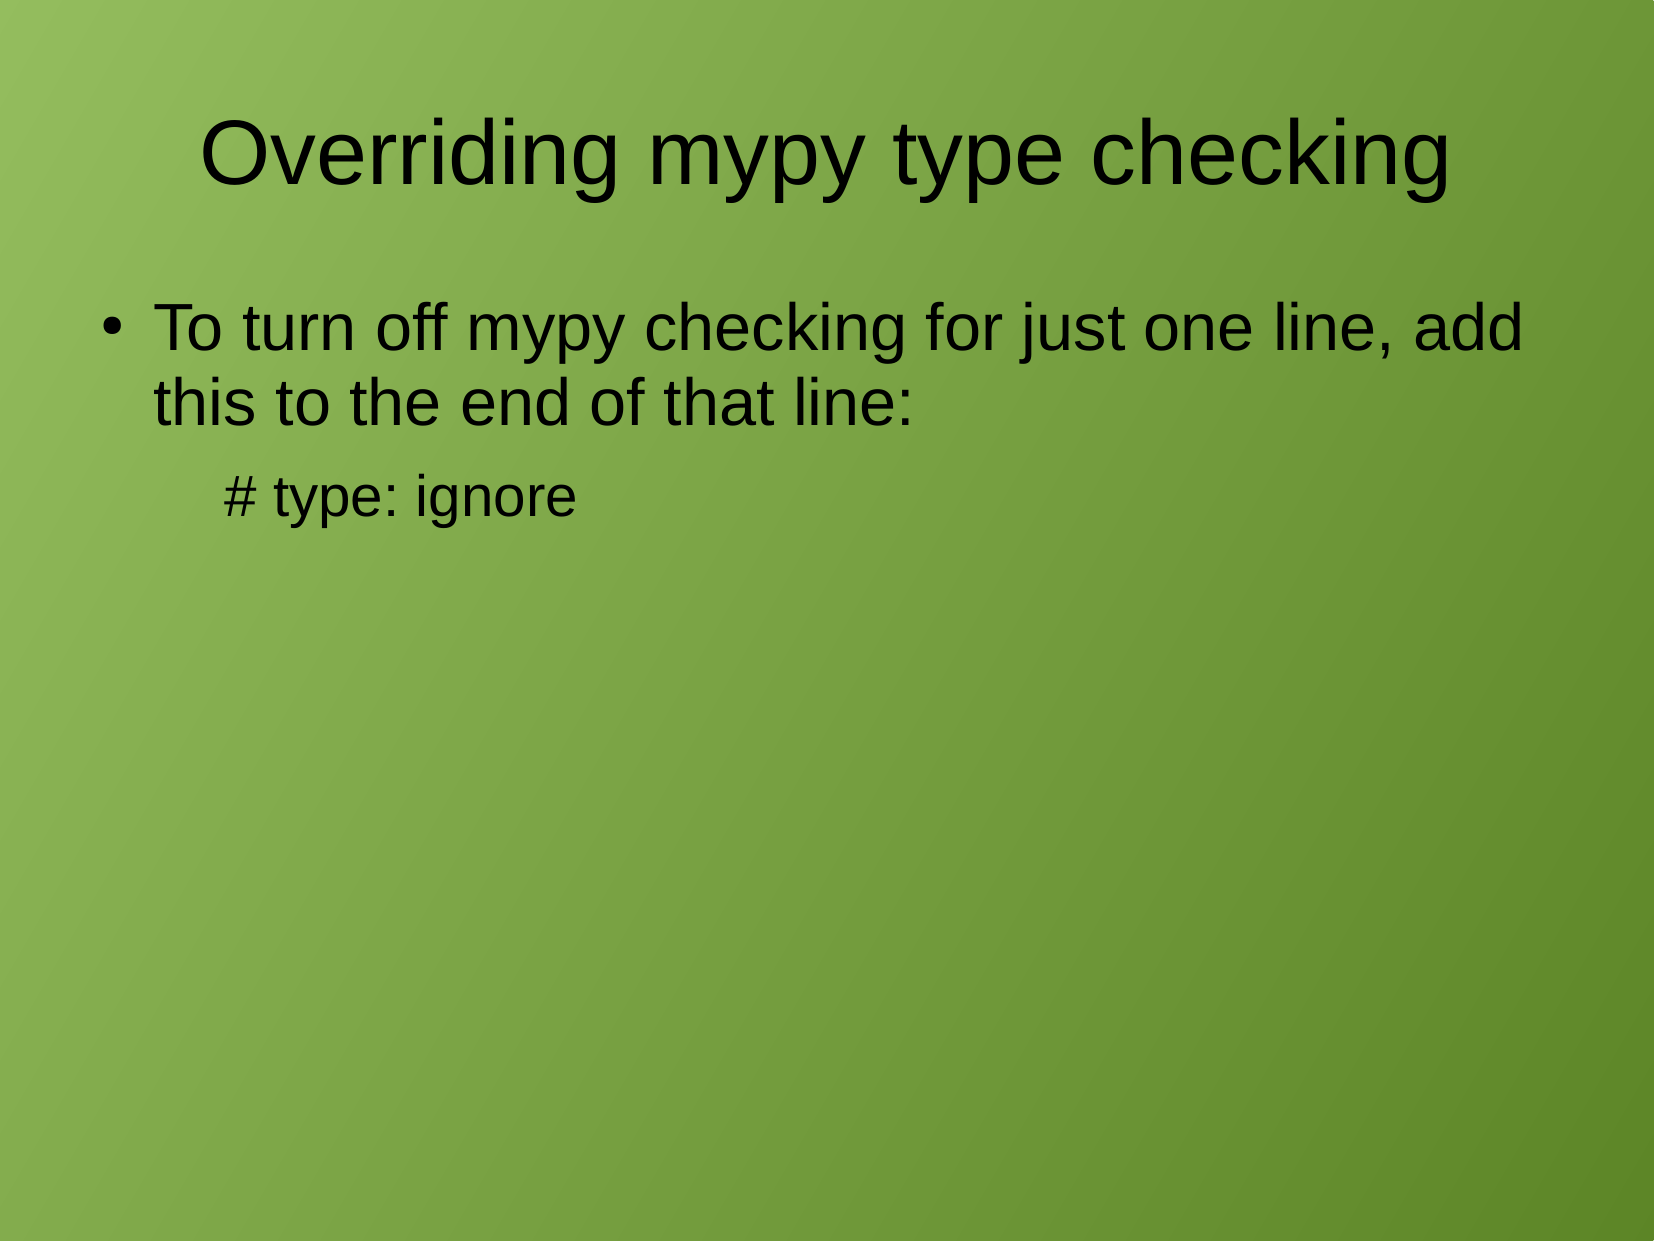

# Overriding mypy type checking
To turn off mypy checking for just one line, add this to the end of that line:
# type: ignore